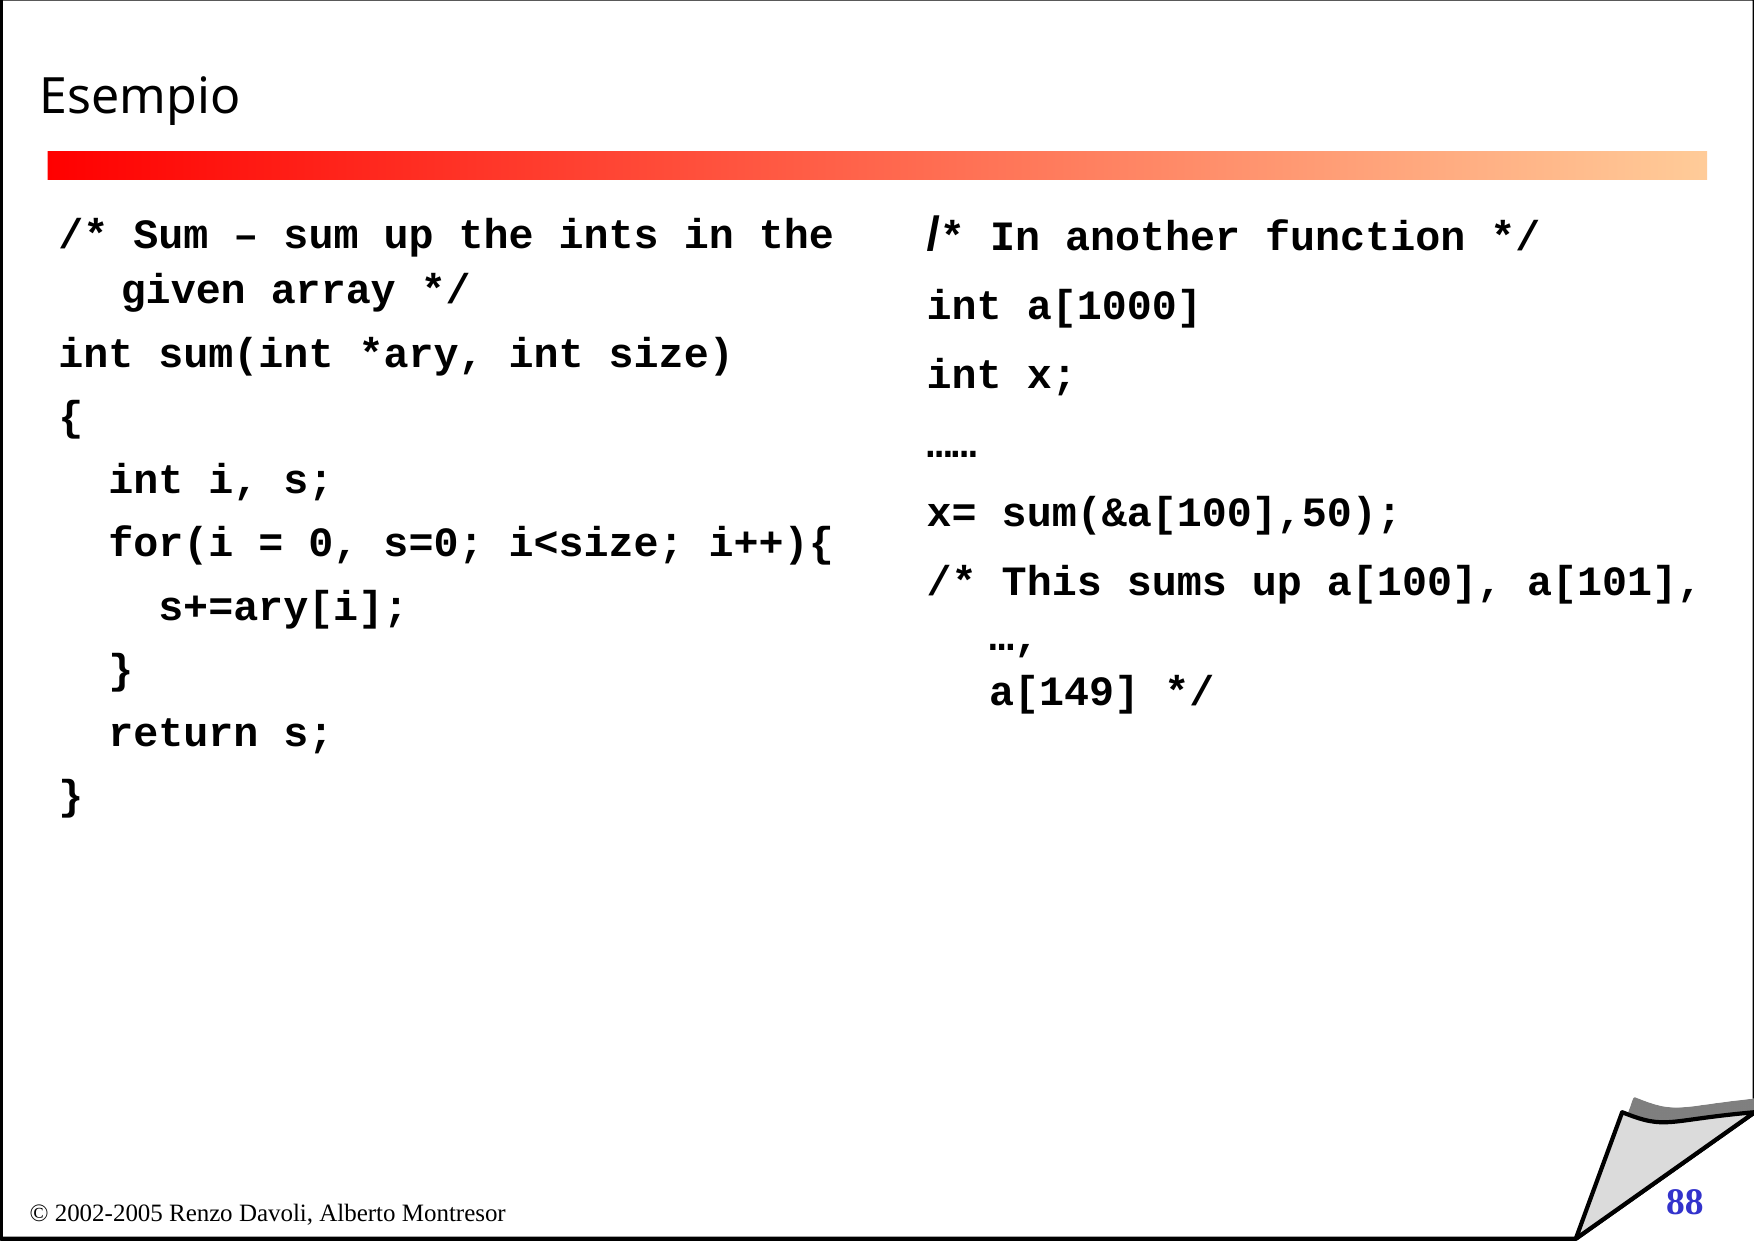

# Esempio
/* Sum – sum up the ints in the given array */
int sum(int *ary, int size)
{
 int i, s;
 for(i = 0, s=0; i<size; i++){
 s+=ary[i];
 }
 return s;
}
/* In another function */
int a[1000]
int x;
……
x= sum(&a[100],50);
/* This sums up a[100], a[101], …,
a[149] */